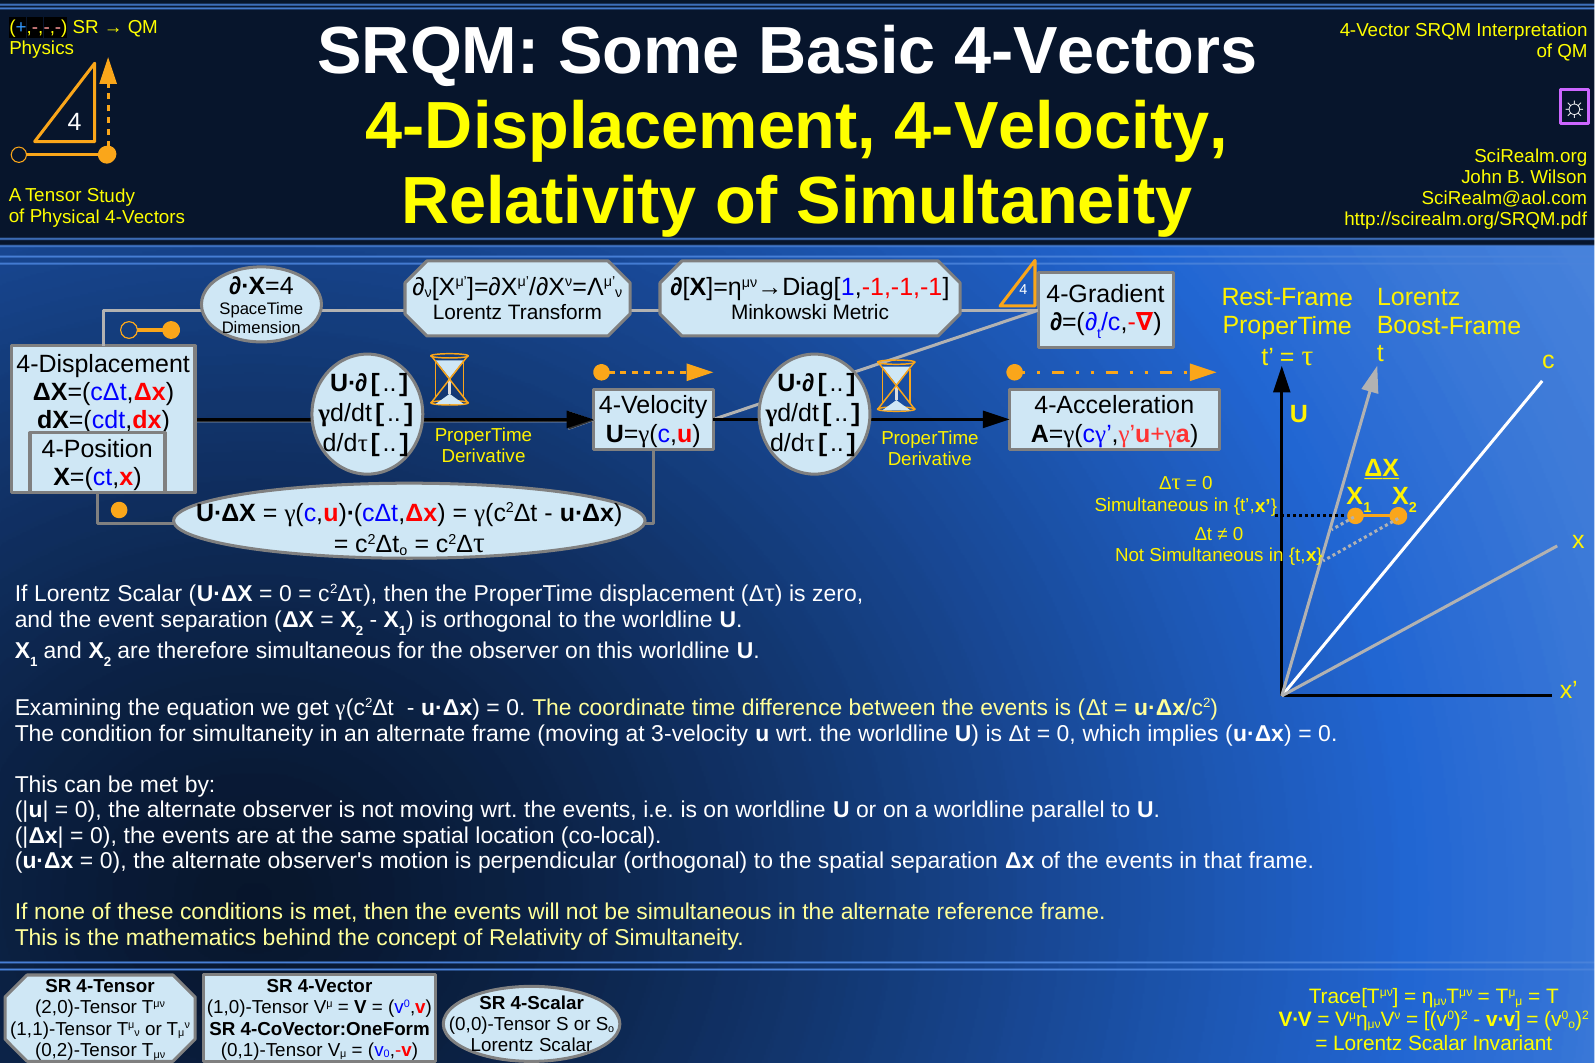

(+,-,-,-) SR → QM
Physics
A Tensor Study
of Physical 4-Vectors
4-Vector SRQM Interpretation
of QM
SciRealm.org
John B. Wilson
SciRealm@aol.com
http://scirealm.org/SRQM.pdf
# SRQM: Some Basic 4-Vectors 4-Displacement, 4-Velocity, Relativity of Simultaneity
4
☼
4
∂ν[Xμ’]=∂Xμ’/∂Xν=Λμ’ν
Lorentz Transform
∂[X]=ημν→Diag[1,-1,-1,-1]
Minkowski Metric
∂∙X=4
SpaceTime
Dimension
4-Gradient
∂=(∂t/c,-∇)
Rest-Frame
ProperTime
t’ = τ
Lorentz
Boost-Frame
t
c
U
ΔX
X1 X2
x
x’
4-Displacement
ΔX=(cΔt,Δx)
dX=(cdt,dx)
 U∙∂[..]
γd/dt[..]
d/dτ[..]
 U∙∂[..]
γd/dt[..]
d/dτ[..]
4-Velocity
U=γ(c,u)
4-Acceleration
A=γ(cγ’,γ’u+γa)
ProperTime
Derivative
ProperTime
Derivative
4-Position
X=(ct,x)
Δτ = 0
Simultaneous in {t’,x’}
U∙ΔX = γ(c,u)∙(cΔt,Δx) = γ(c2Δt - u∙Δx)
= c2Δto = c2Δτ
Δt ≠ 0
Not Simultaneous in {t,x}
If Lorentz Scalar (U·ΔX = 0 = c2Δτ), then the ProperTime displacement (Δτ) is zero,
and the event separation (ΔX = X2 - X1) is orthogonal to the worldline U.
X1 and X2 are therefore simultaneous for the observer on this worldline U.
Examining the equation we get γ(c2Δt - u·Δx) = 0. The coordinate time difference between the events is (Δt = u·Δx/c2)
The condition for simultaneity in an alternate frame (moving at 3-velocity u wrt. the worldline U) is Δt = 0, which implies (u·Δx) = 0.
This can be met by:
(|u| = 0), the alternate observer is not moving wrt. the events, i.e. is on worldline U or on a worldline parallel to U.
(|Δx| = 0), the events are at the same spatial location (co-local).
(u·Δx = 0), the alternate observer's motion is perpendicular (orthogonal) to the spatial separation Δx of the events in that frame.
If none of these conditions is met, then the events will not be simultaneous in the alternate reference frame.
This is the mathematics behind the concept of Relativity of Simultaneity.
SR 4-Tensor
(2,0)-Tensor Tμν
(1,1)-Tensor Tμν or Tμν
(0,2)-Tensor Tμν
SR 4-Vector
(1,0)-Tensor Vμ = V = (v0,v)
SR 4-CoVector:OneForm
(0,1)-Tensor Vμ = (v0,-v)
Trace[Tμν] = ημνTμν = Tμμ = T
V∙V = VμημνVν = [(v0)2 - v∙v] = (v0o)2
= Lorentz Scalar Invariant
SR 4-Scalar
(0,0)-Tensor S or So
Lorentz Scalar